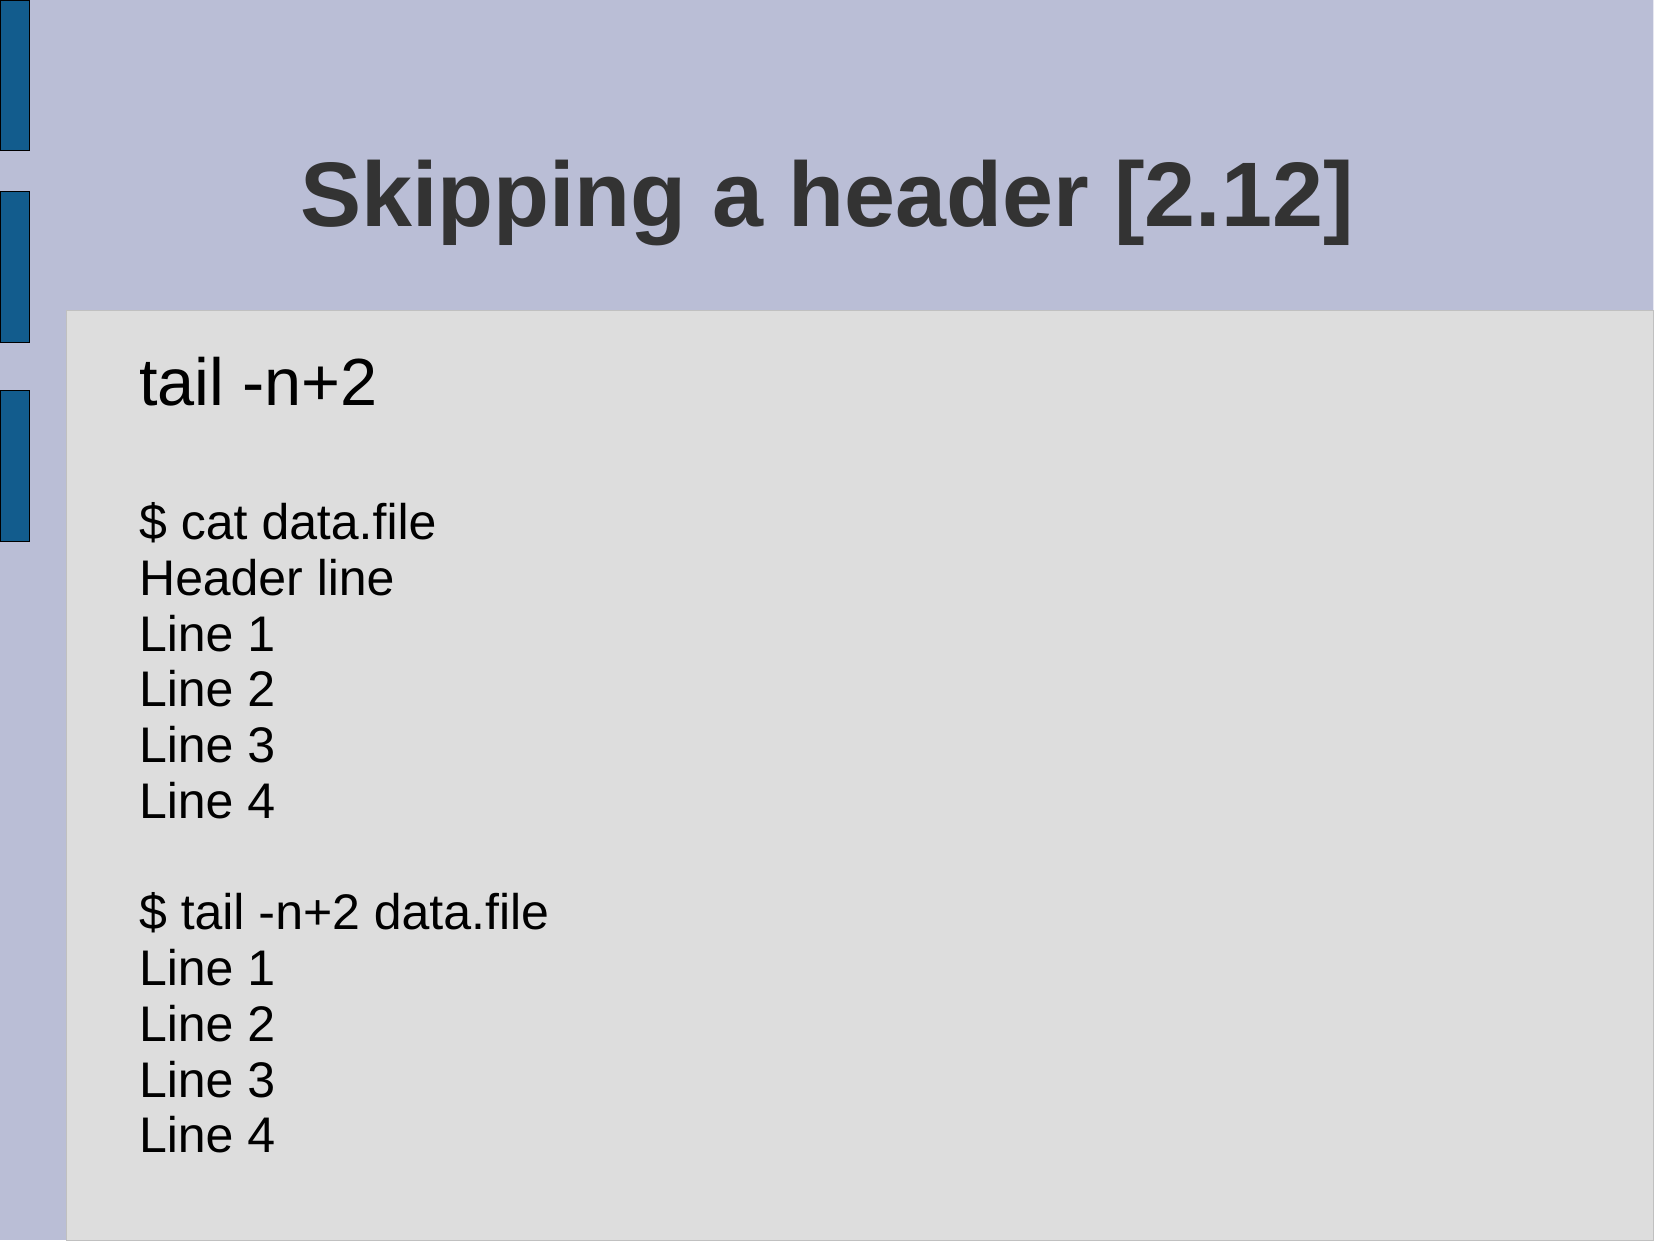

# Skipping a header [2.12]
tail -n+2
$ cat data.file
Header line
Line 1
Line 2
Line 3
Line 4
$ tail -n+2 data.file
Line 1
Line 2
Line 3
Line 4